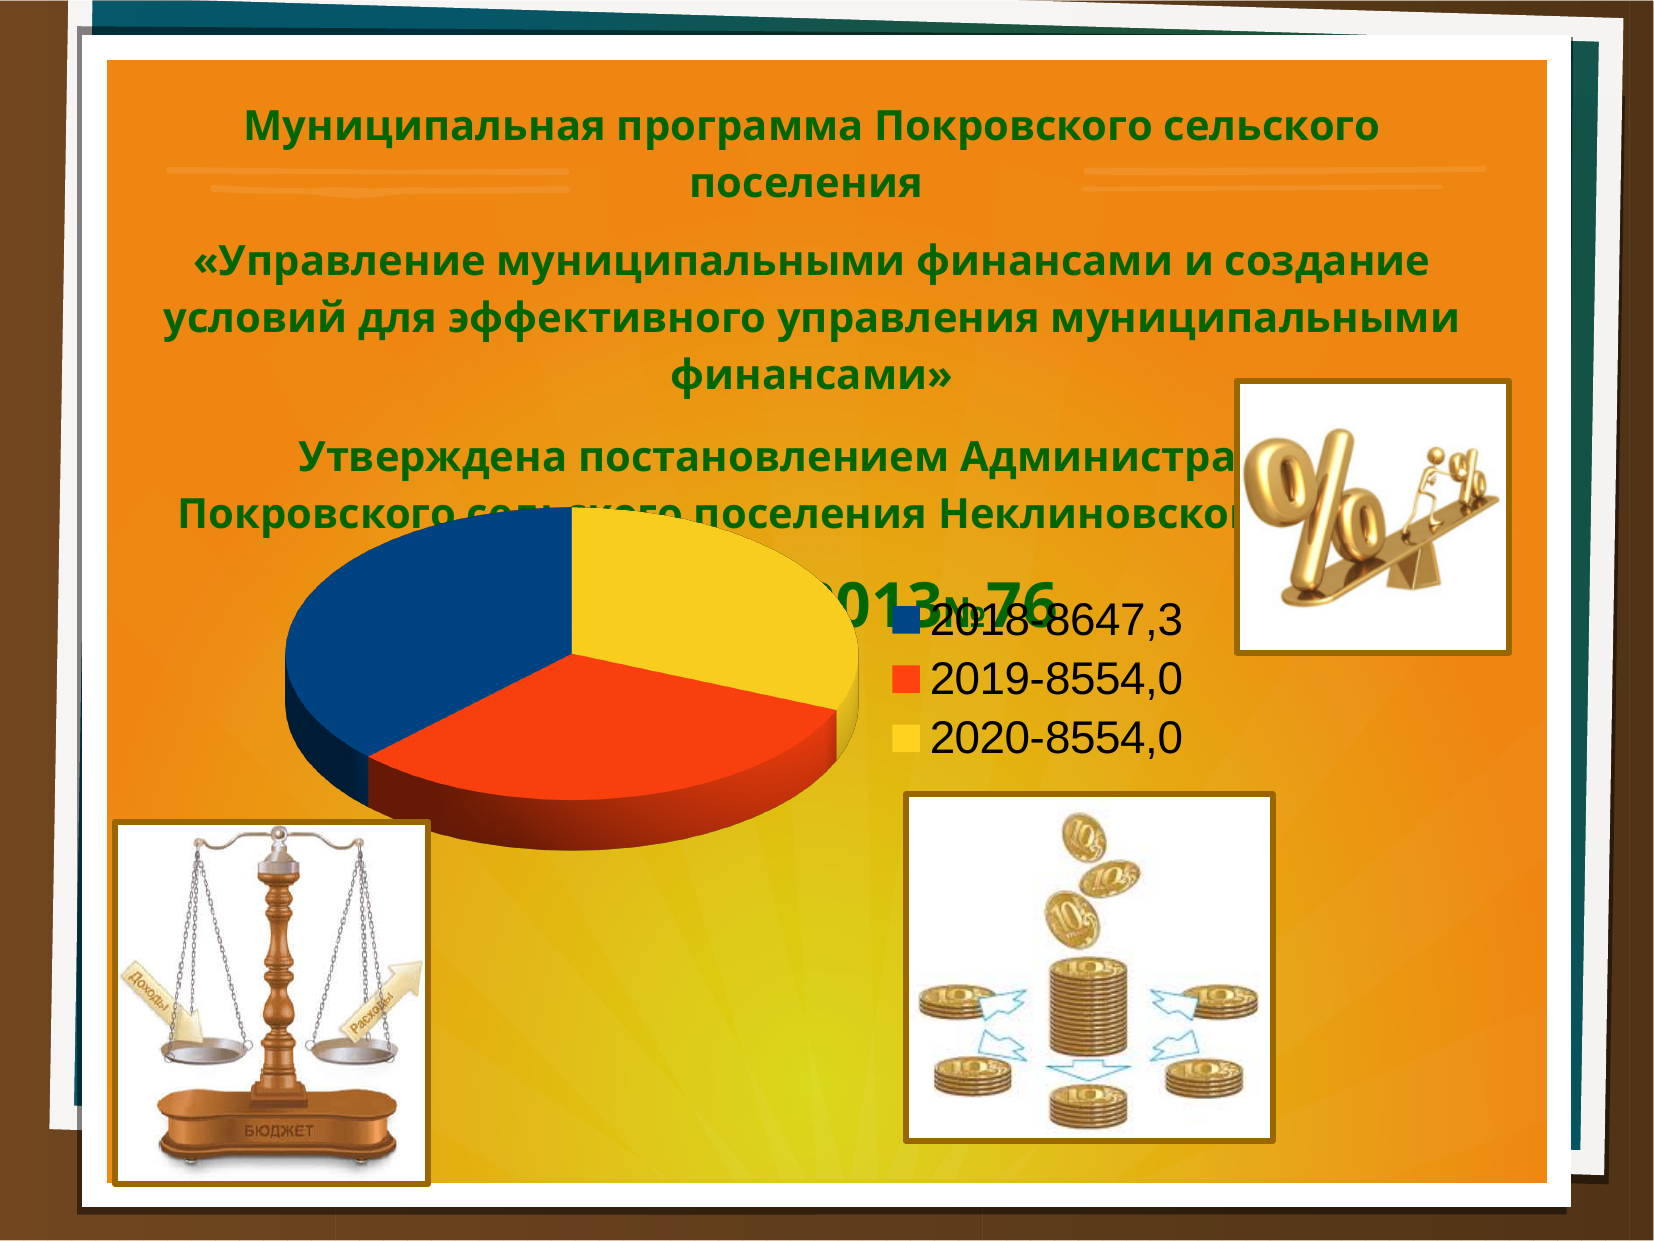

Муниципальная программа Покровского сельского поселения
«Управление муниципальными финансами и создание условий для эффективного управления муниципальными финансами»
Утверждена постановлением Администрации Покровского сельского поселения Неклиновского района
От11.10.2013№76
[unsupported chart]